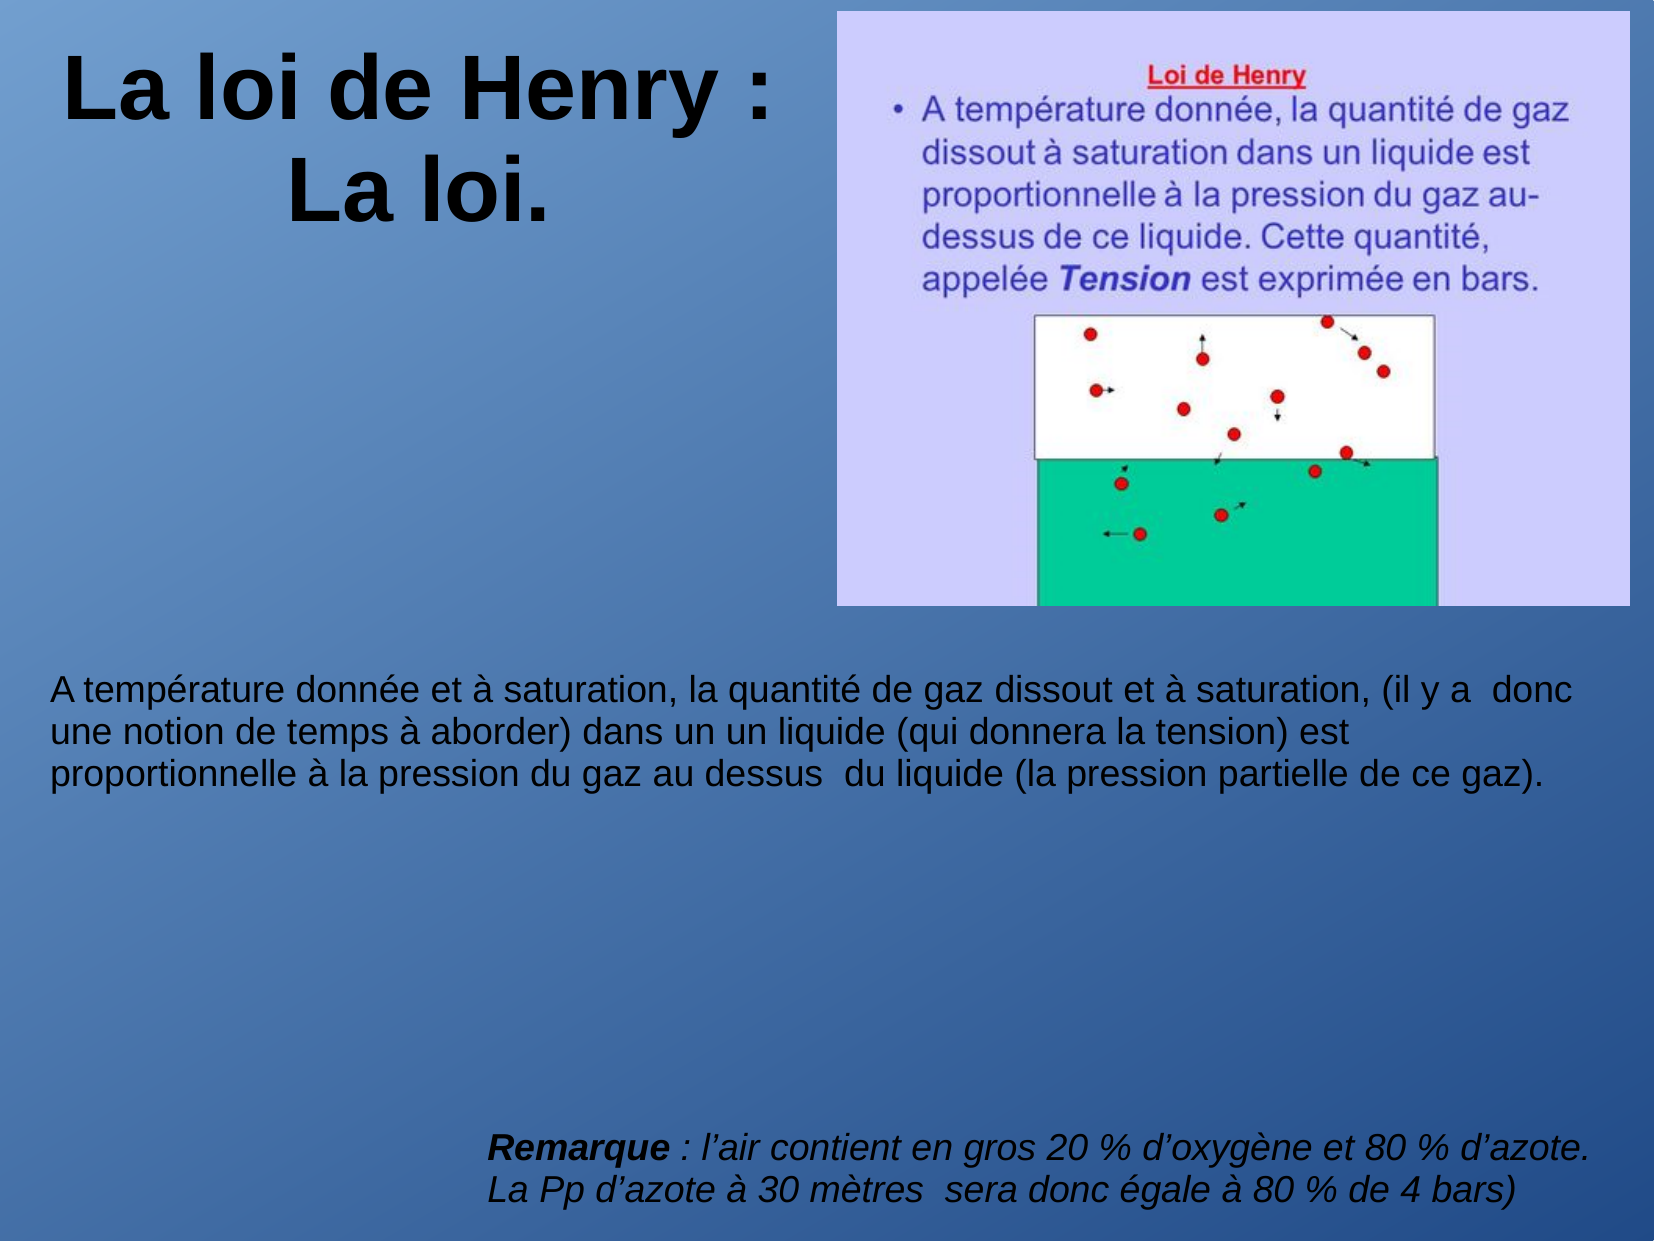

# La loi de Henry : La loi.
A température donnée et à saturation, la quantité de gaz dissout et à saturation, (il y a donc une notion de temps à aborder) dans un un liquide (qui donnera la tension) est proportionnelle à la pression du gaz au dessus du liquide (la pression partielle de ce gaz).
Remarque : l’air contient en gros 20 % d’oxygène et 80 % d’azote.
La Pp d’azote à 30 mètres sera donc égale à 80 % de 4 bars)